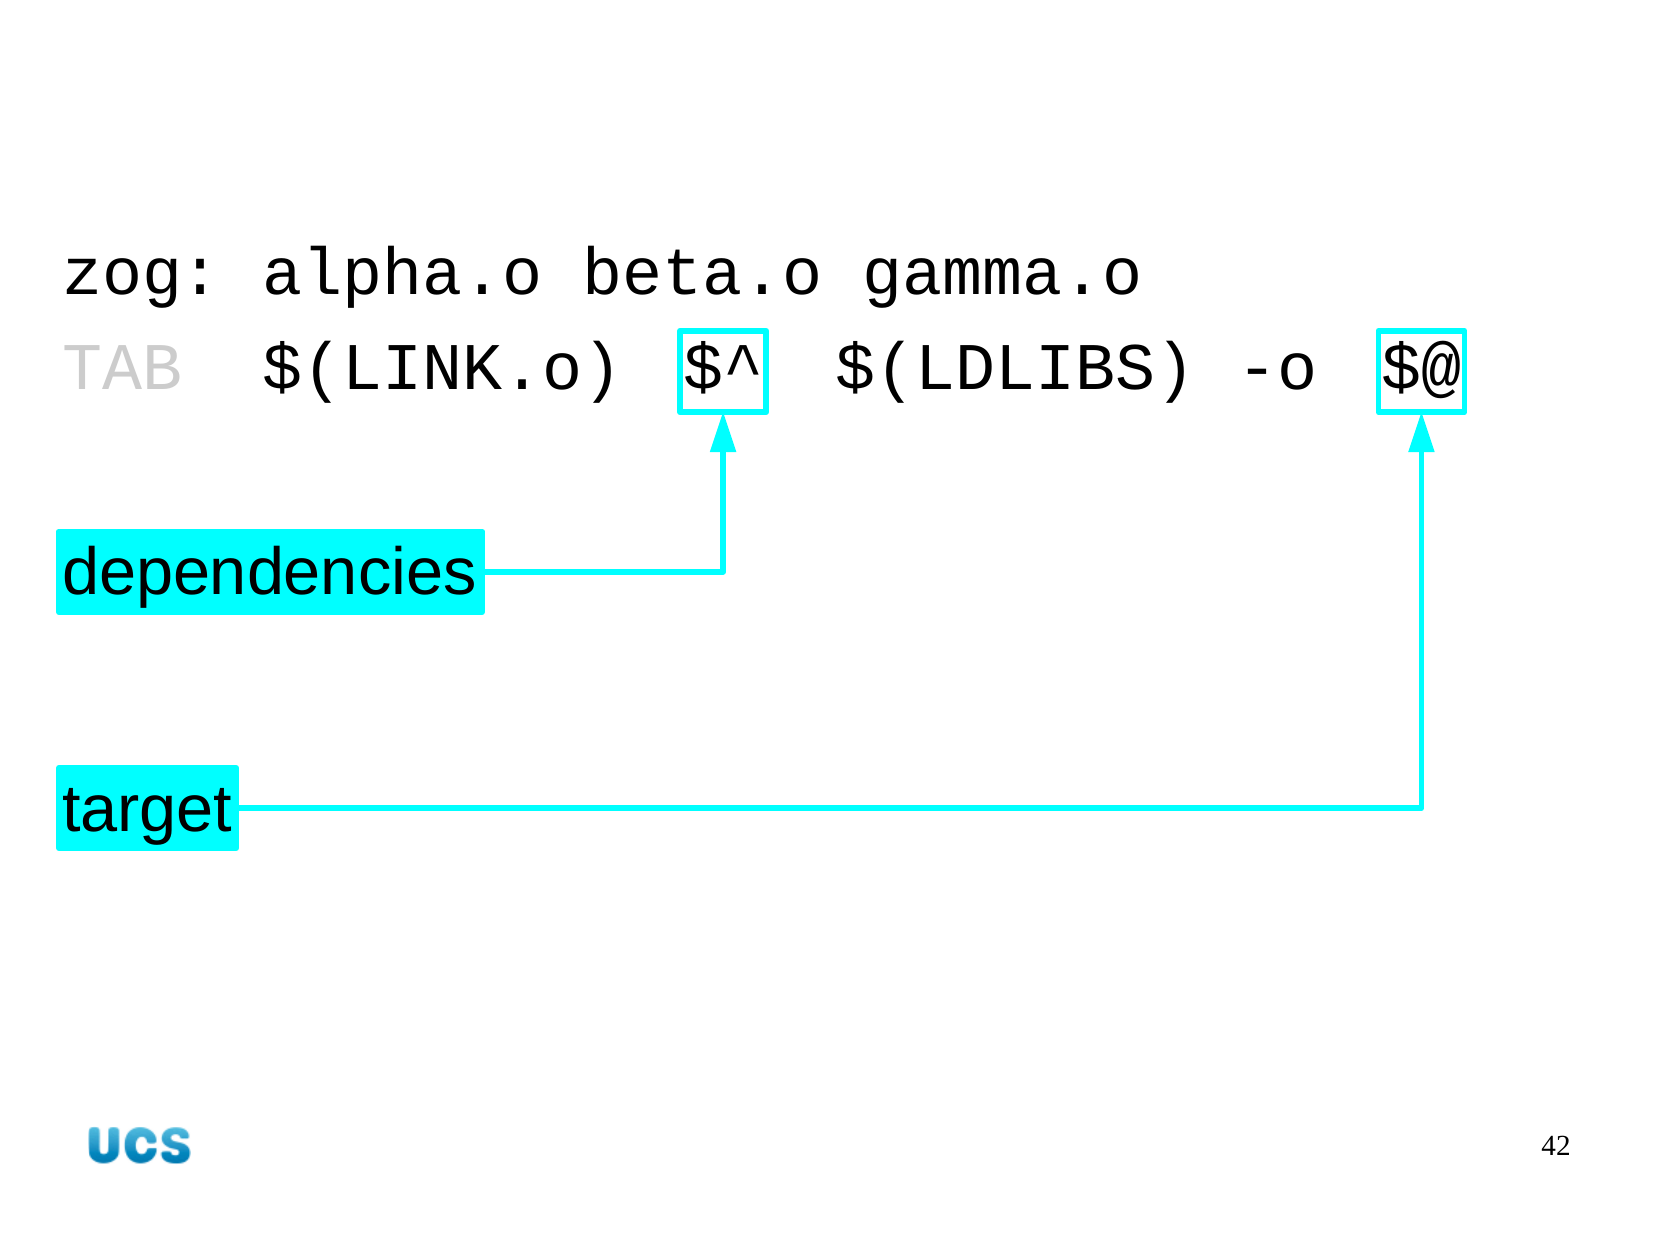

zog
:
alpha.o beta.o gamma.o
TAB
$(LINK.o)
$^
$(LDLIBS)
-o
$@
dependencies
target
42